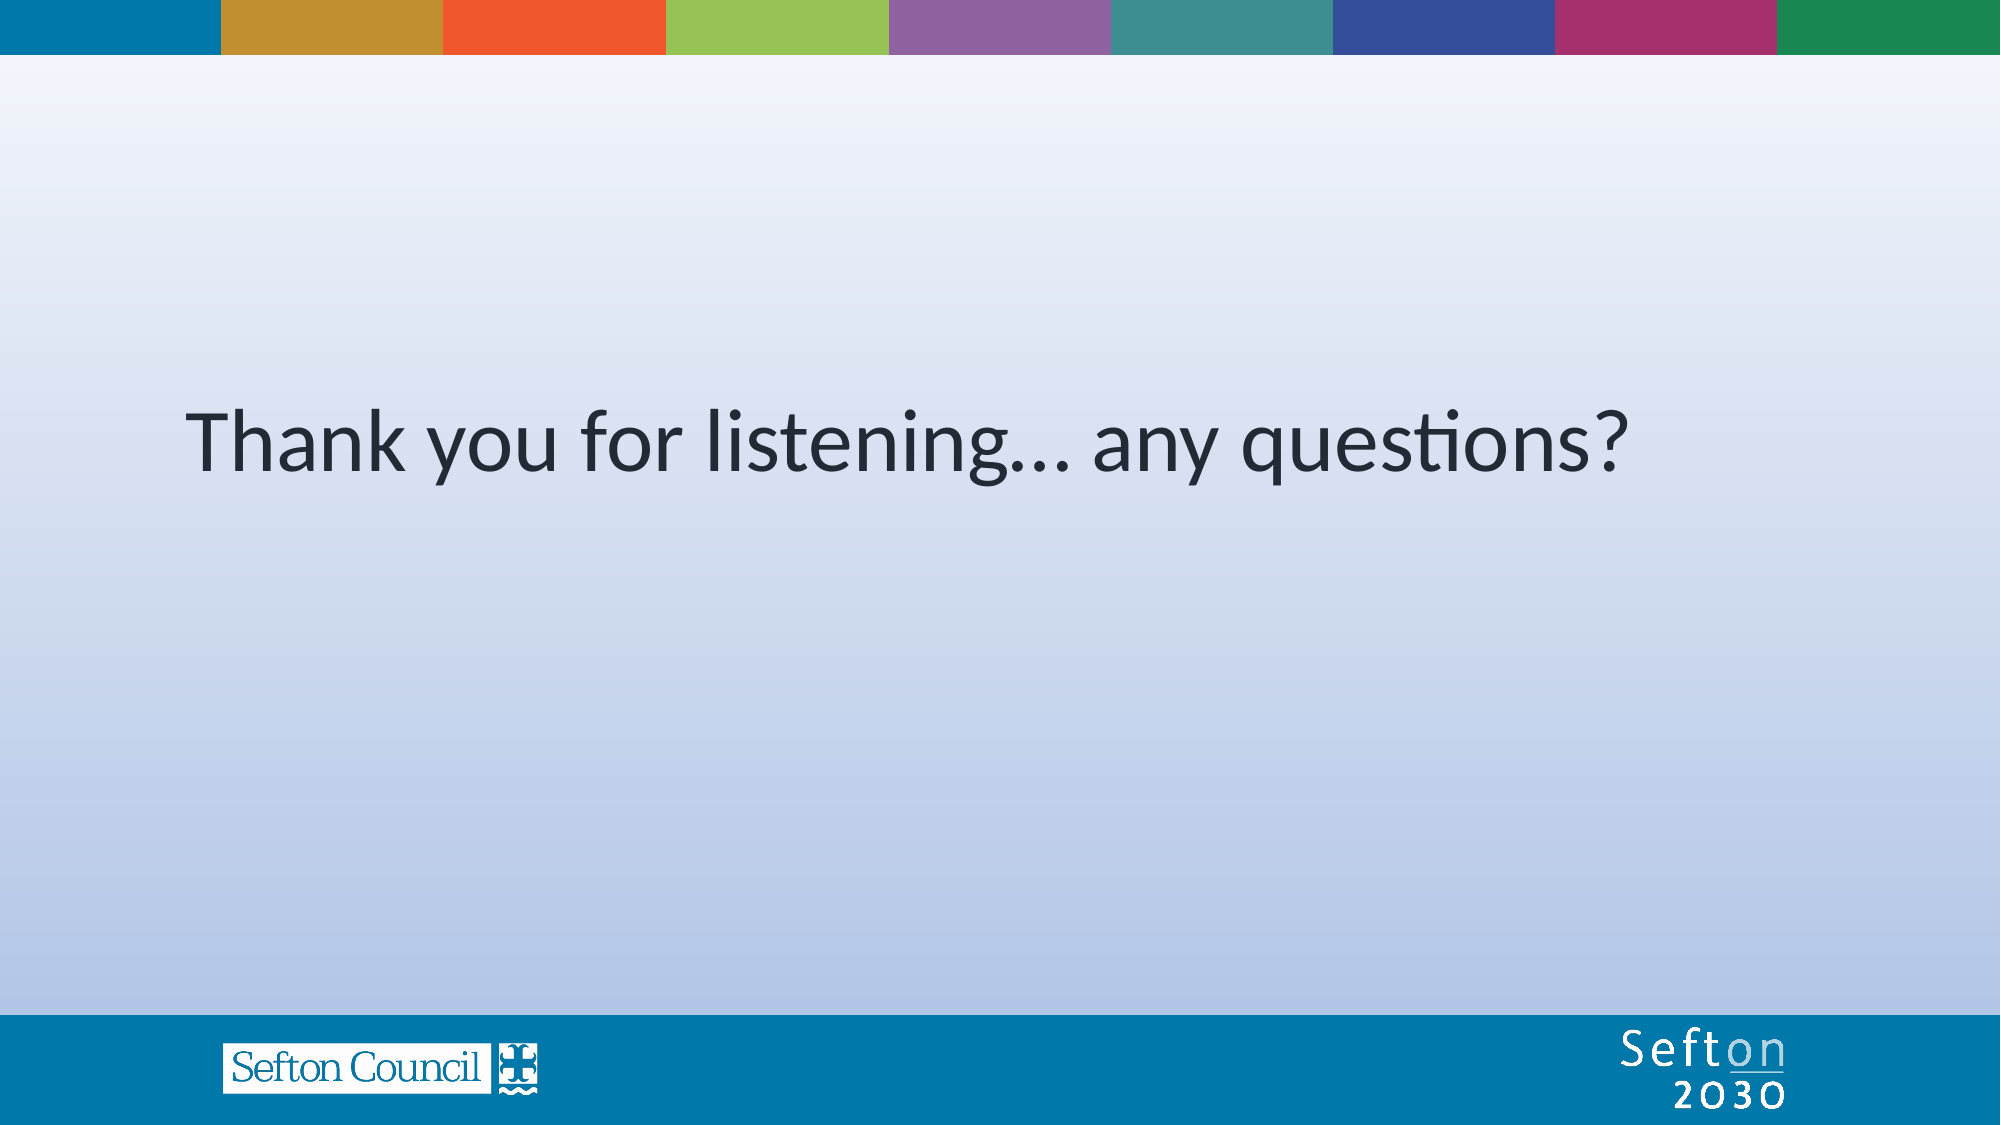

# Thank you for listening… any questions?